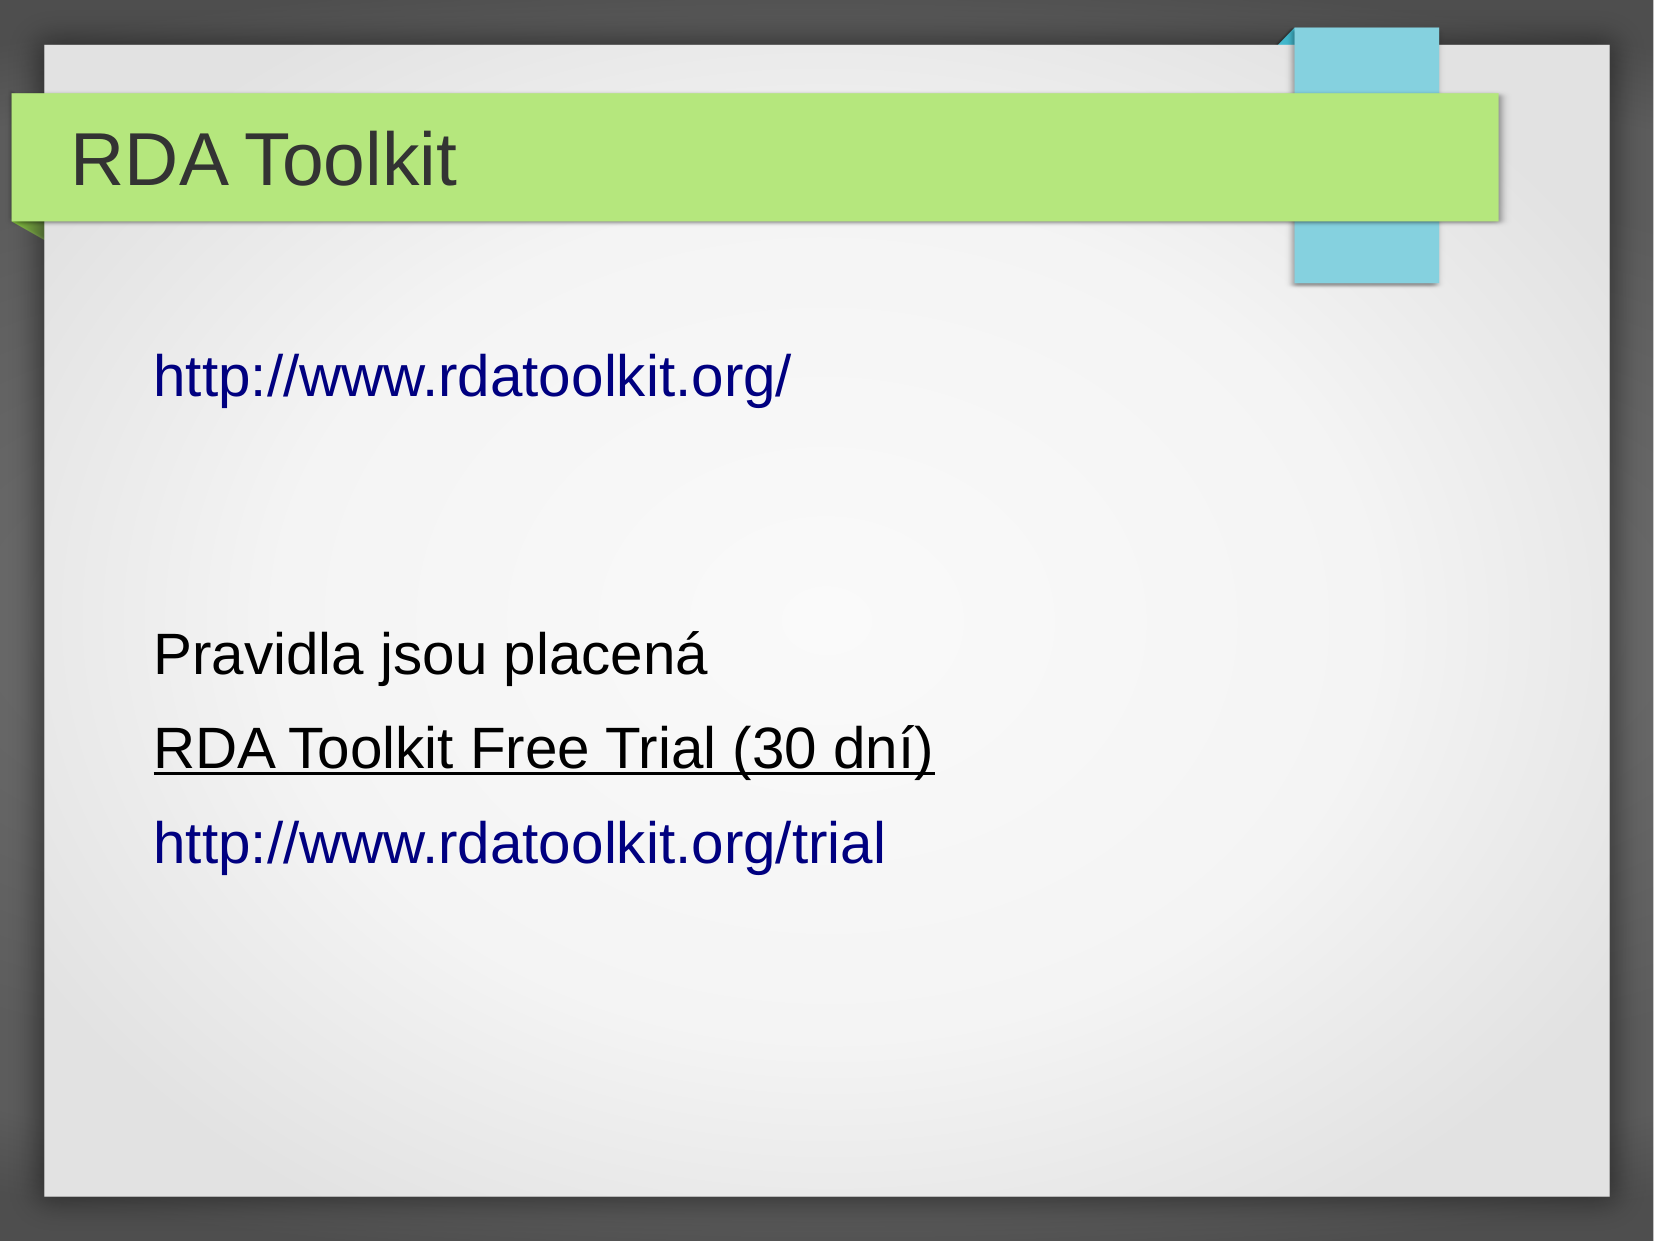

# RDA Toolkit
http://www.rdatoolkit.org/
Pravidla jsou placená
RDA Toolkit Free Trial (30 dní)
http://www.rdatoolkit.org/trial